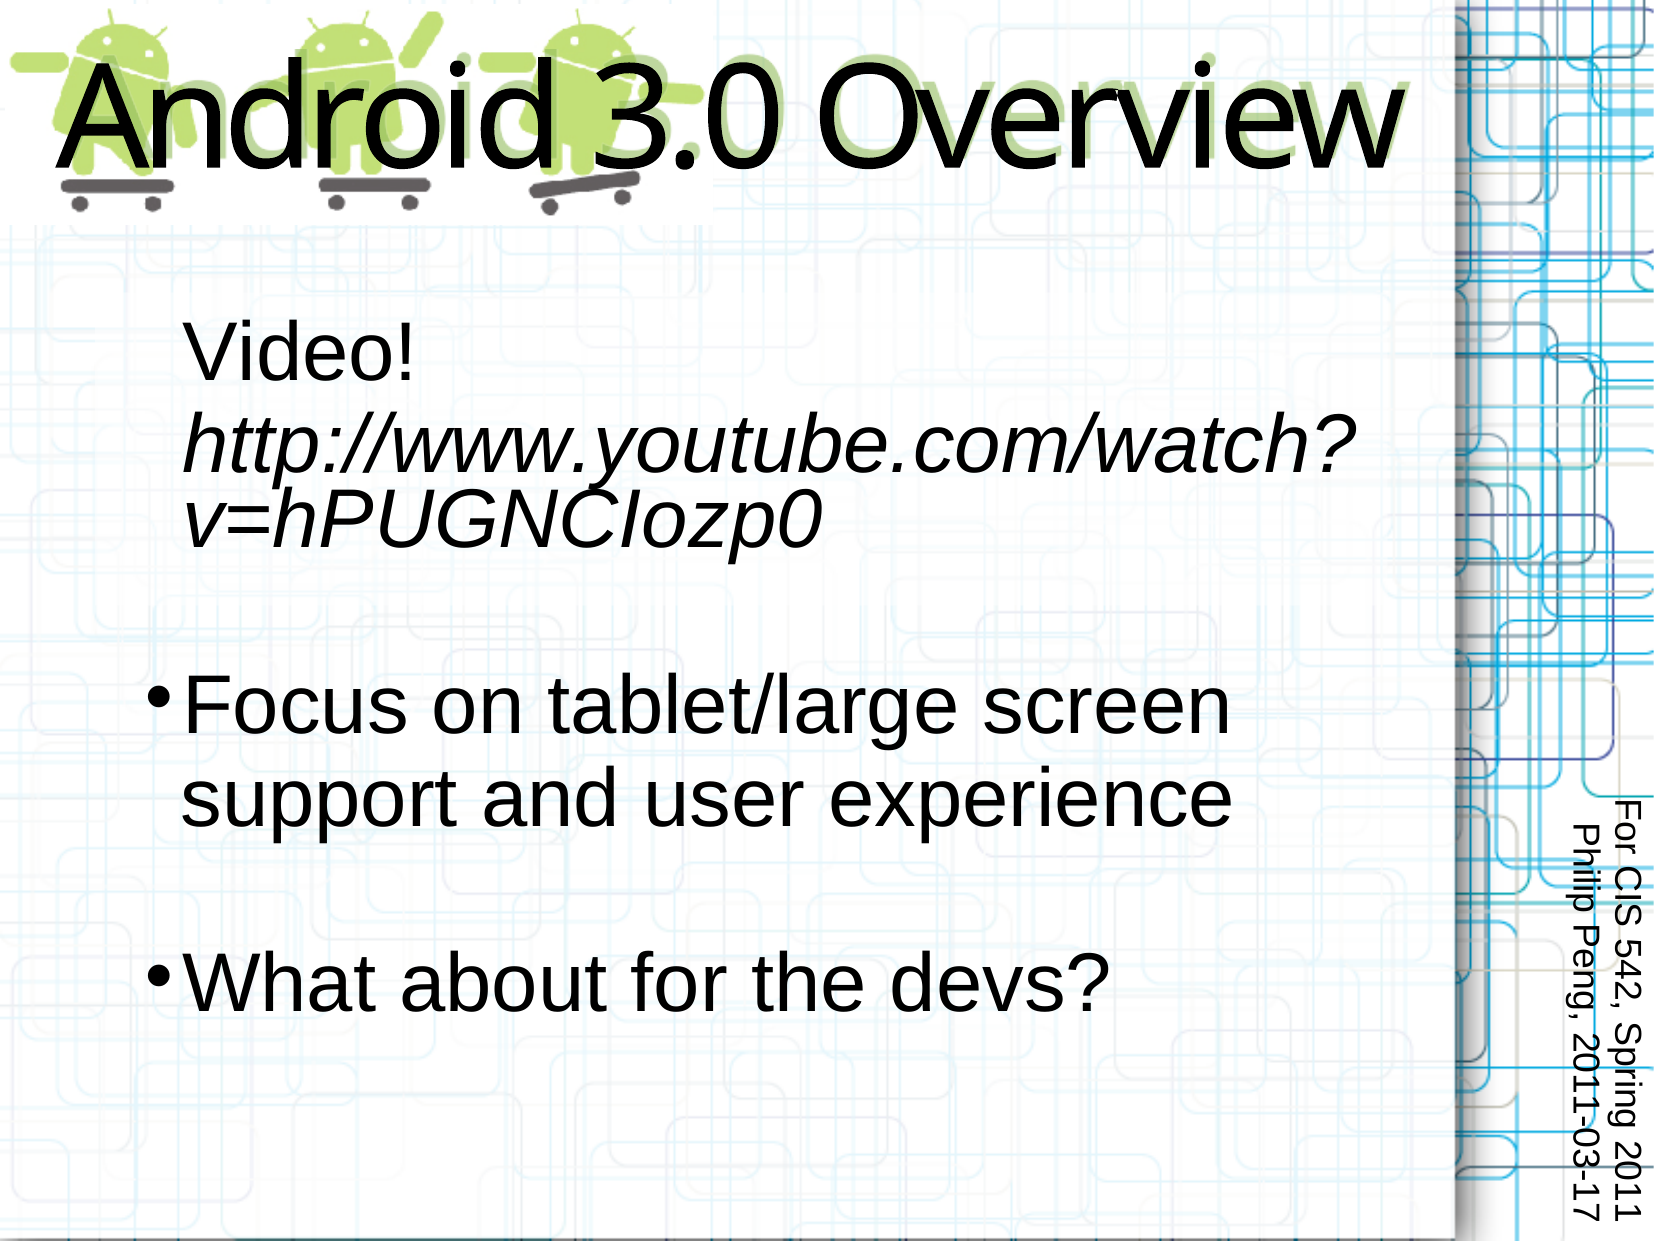

Android 3.0 Overview
Video!
http://www.youtube.com/watch?v=hPUGNCIozp0
Focus on tablet/large screen support and user experience
What about for the devs?
For CIS 542, Spring 2011
Philip Peng, 2011-03-17